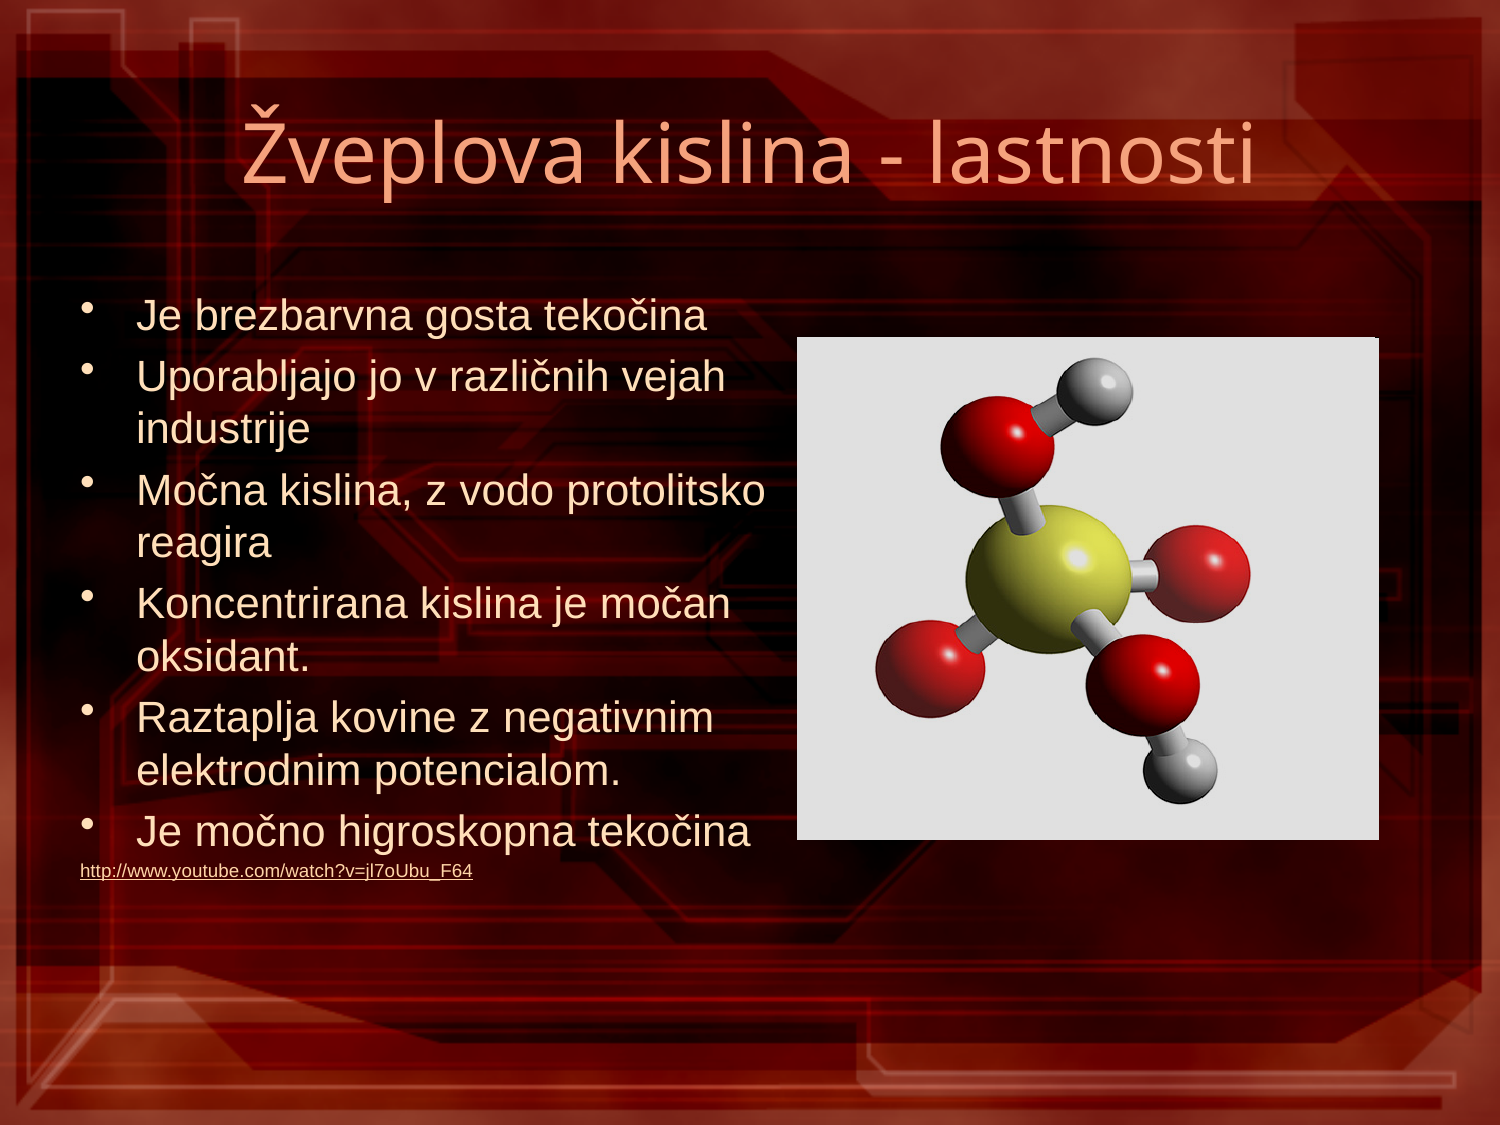

# Žveplova kislina - lastnosti
Je brezbarvna gosta tekočina
Uporabljajo jo v različnih vejah industrije
Močna kislina, z vodo protolitsko reagira
Koncentrirana kislina je močan oksidant.
Raztaplja kovine z negativnim elektrodnim potencialom.
Je močno higroskopna tekočina
http://www.youtube.com/watch?v=jl7oUbu_F64